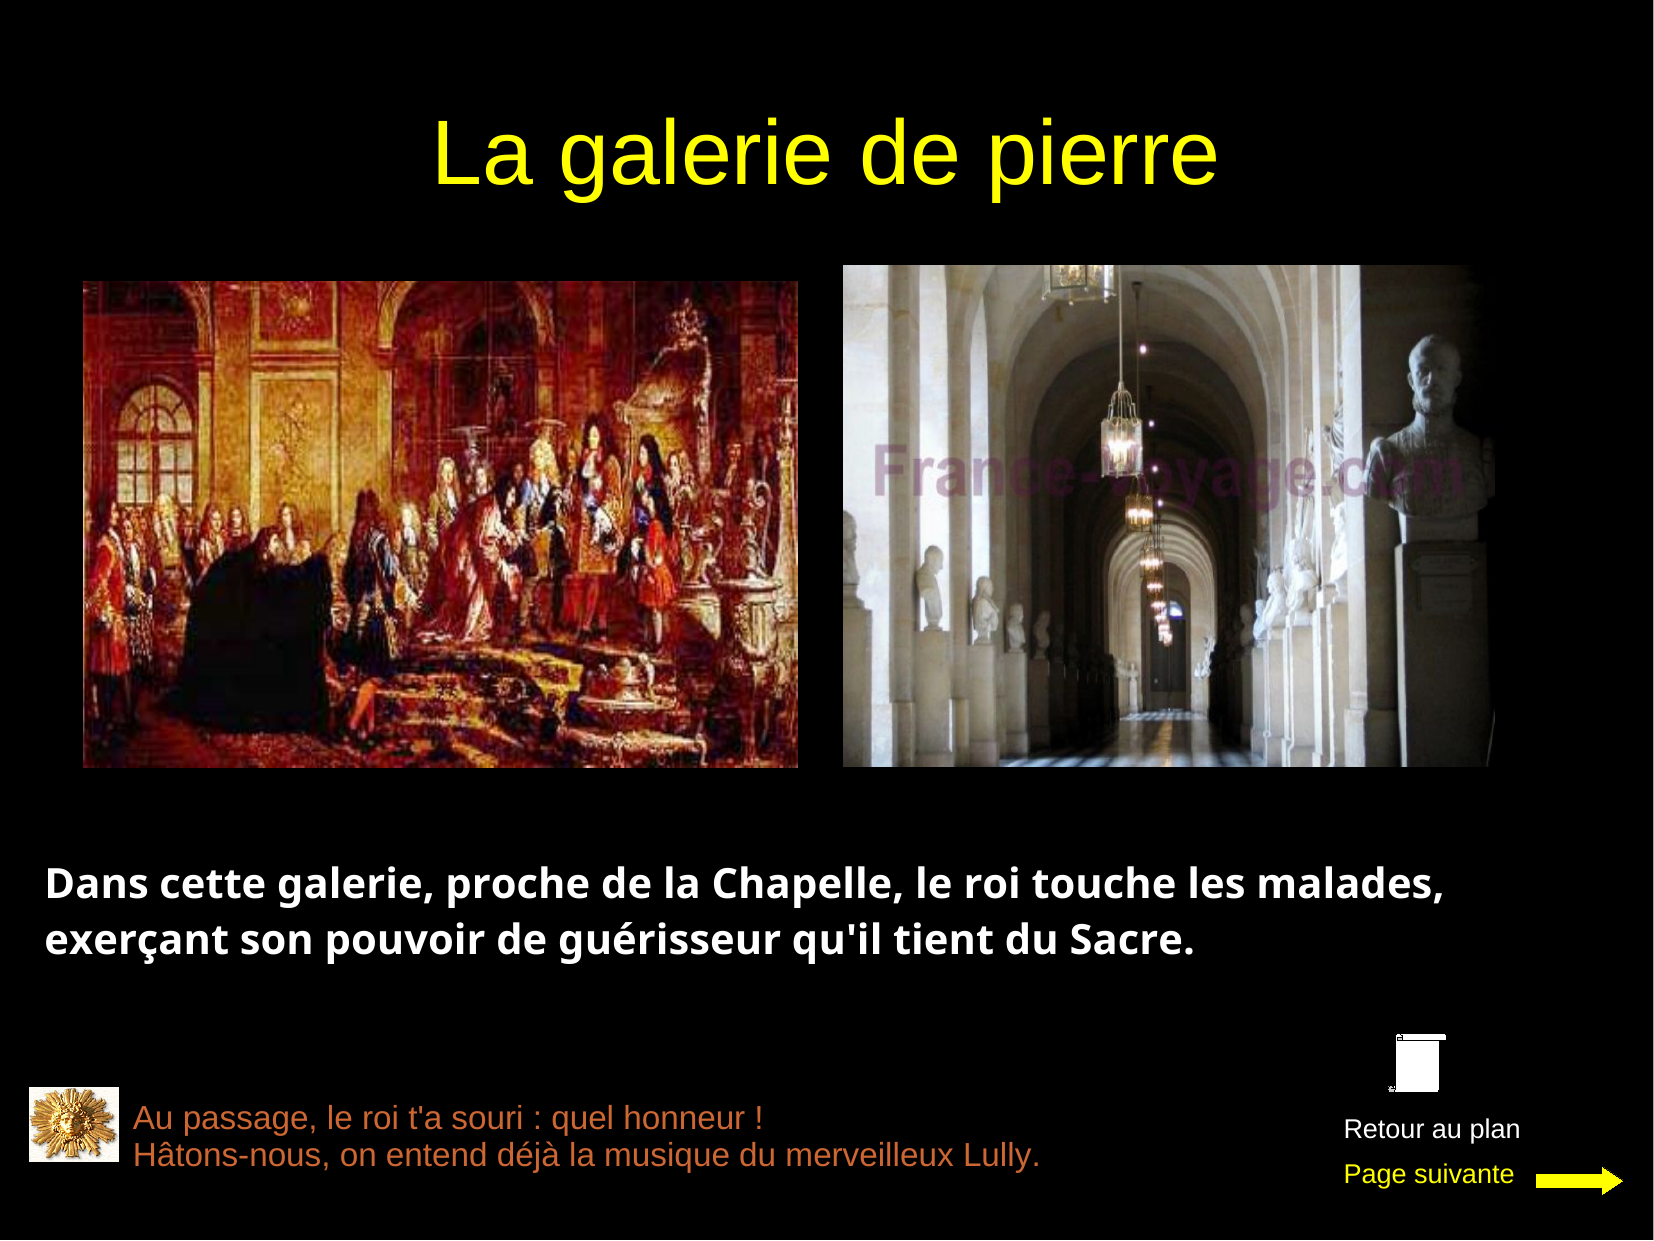

# La galerie de pierre
Dans cette galerie, proche de la Chapelle, le roi touche les malades, exerçant son pouvoir de guérisseur qu'il tient du Sacre.
Au passage, le roi t'a souri : quel honneur !
Hâtons-nous, on entend déjà la musique du merveilleux Lully.
Retour au plan
Page suivante